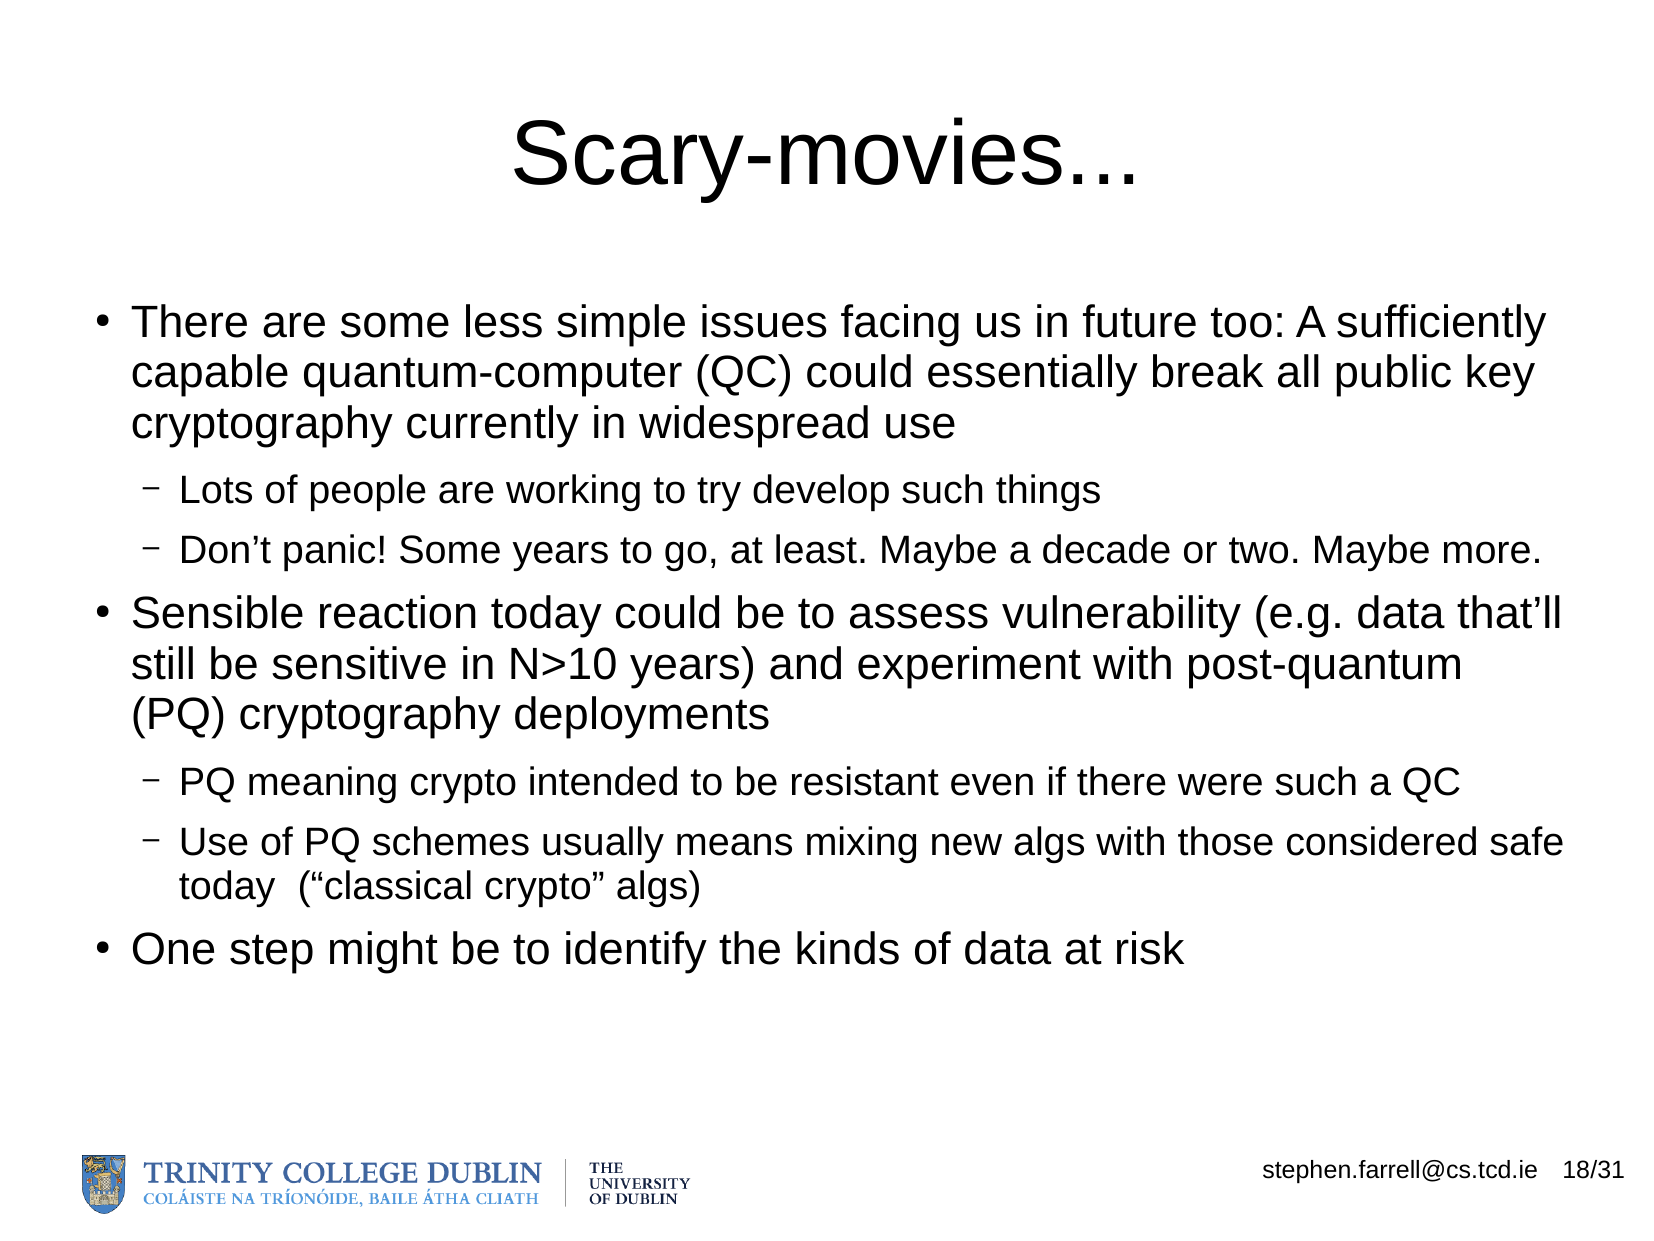

# Scary-movies...
There are some less simple issues facing us in future too: A sufficiently capable quantum-computer (QC) could essentially break all public key cryptography currently in widespread use
Lots of people are working to try develop such things
Don’t panic! Some years to go, at least. Maybe a decade or two. Maybe more.
Sensible reaction today could be to assess vulnerability (e.g. data that’ll still be sensitive in N>10 years) and experiment with post-quantum (PQ) cryptography deployments
PQ meaning crypto intended to be resistant even if there were such a QC
Use of PQ schemes usually means mixing new algs with those considered safe today (“classical crypto” algs)
One step might be to identify the kinds of data at risk